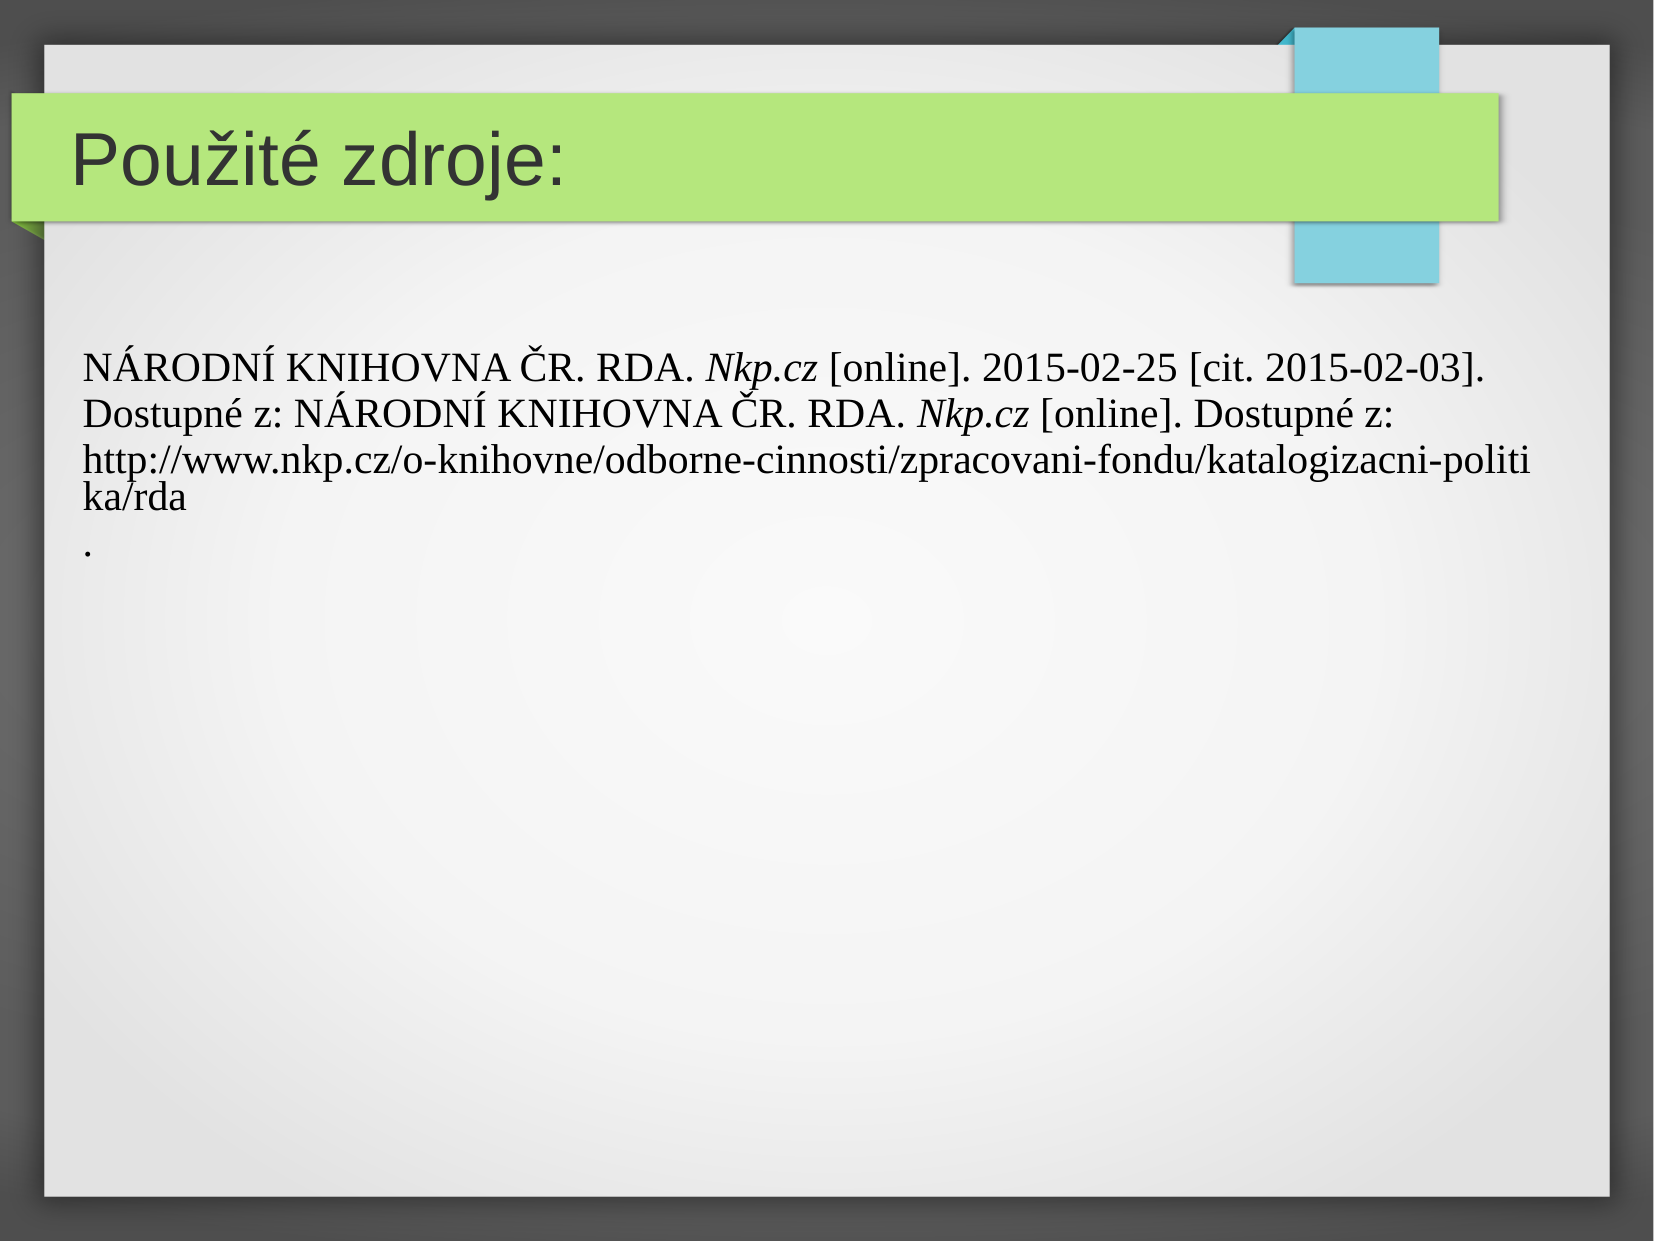

# Použité zdroje:
NÁRODNÍ KNIHOVNA ČR. RDA. Nkp.cz [online]. 2015-02-25 [cit. 2015-02-03]. Dostupné z: NÁRODNÍ KNIHOVNA ČR. RDA. Nkp.cz [online]. Dostupné z: http://www.nkp.cz/o-knihovne/odborne-cinnosti/zpracovani-fondu/katalogizacni-politika/rda.